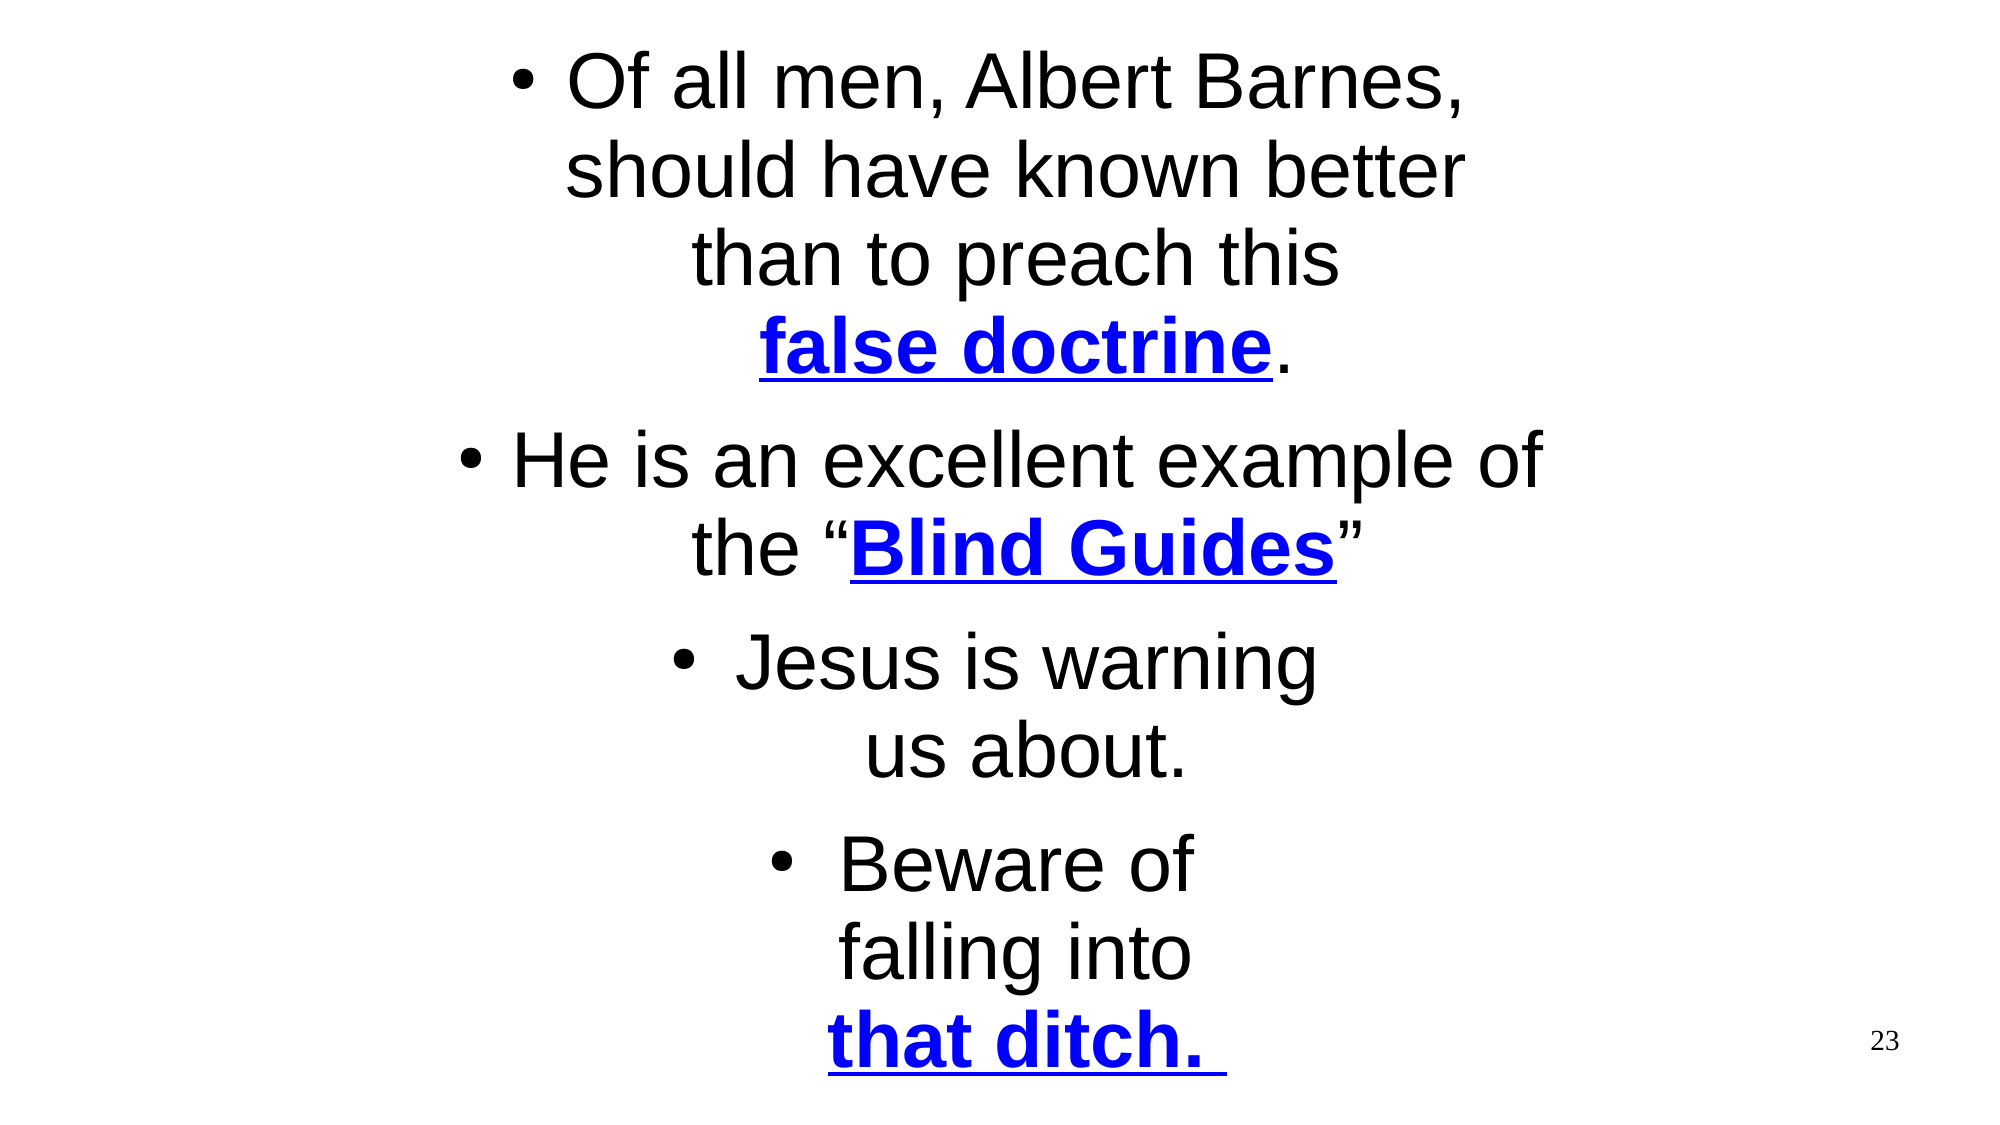

# Of all men, Albert Barnes, should have known better than to preach this false doctrine.
He is an excellent example of
the “Blind Guides”
Jesus is warning
us about.
Beware of
falling into
that ditch.
23